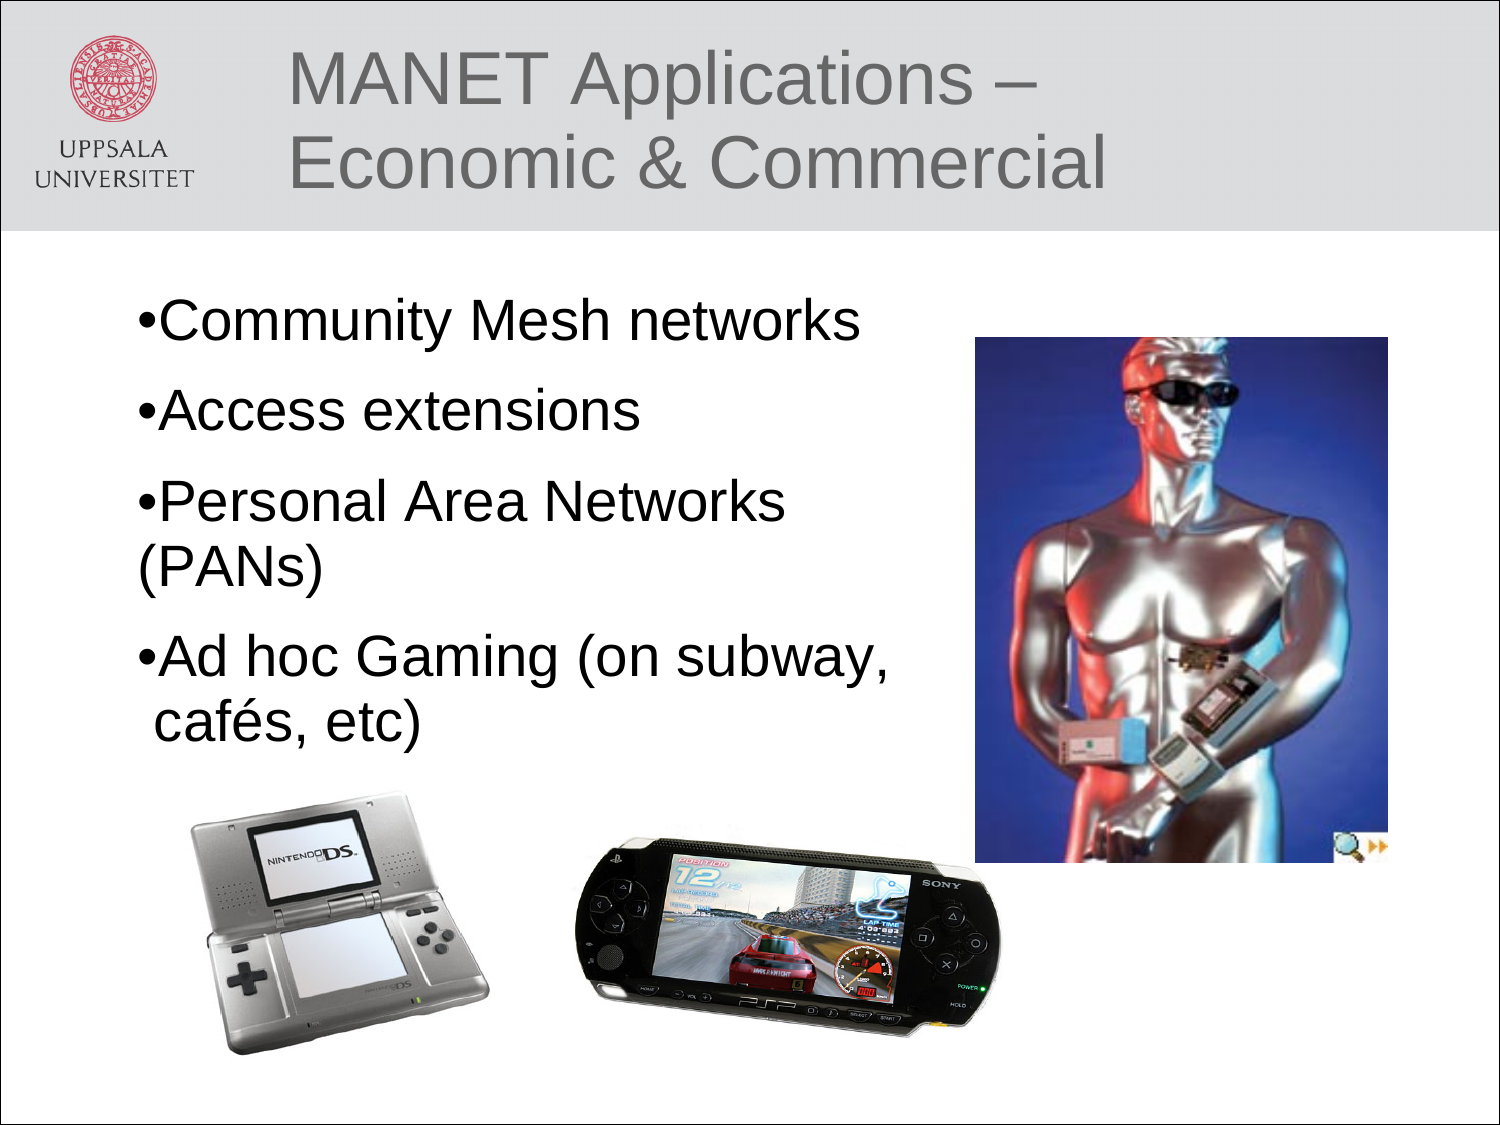

# MANET Applications – Economic & Commercial
Community Mesh networks
Access extensions
Personal Area Networks (PANs)
Ad hoc Gaming (on subway, cafés, etc)